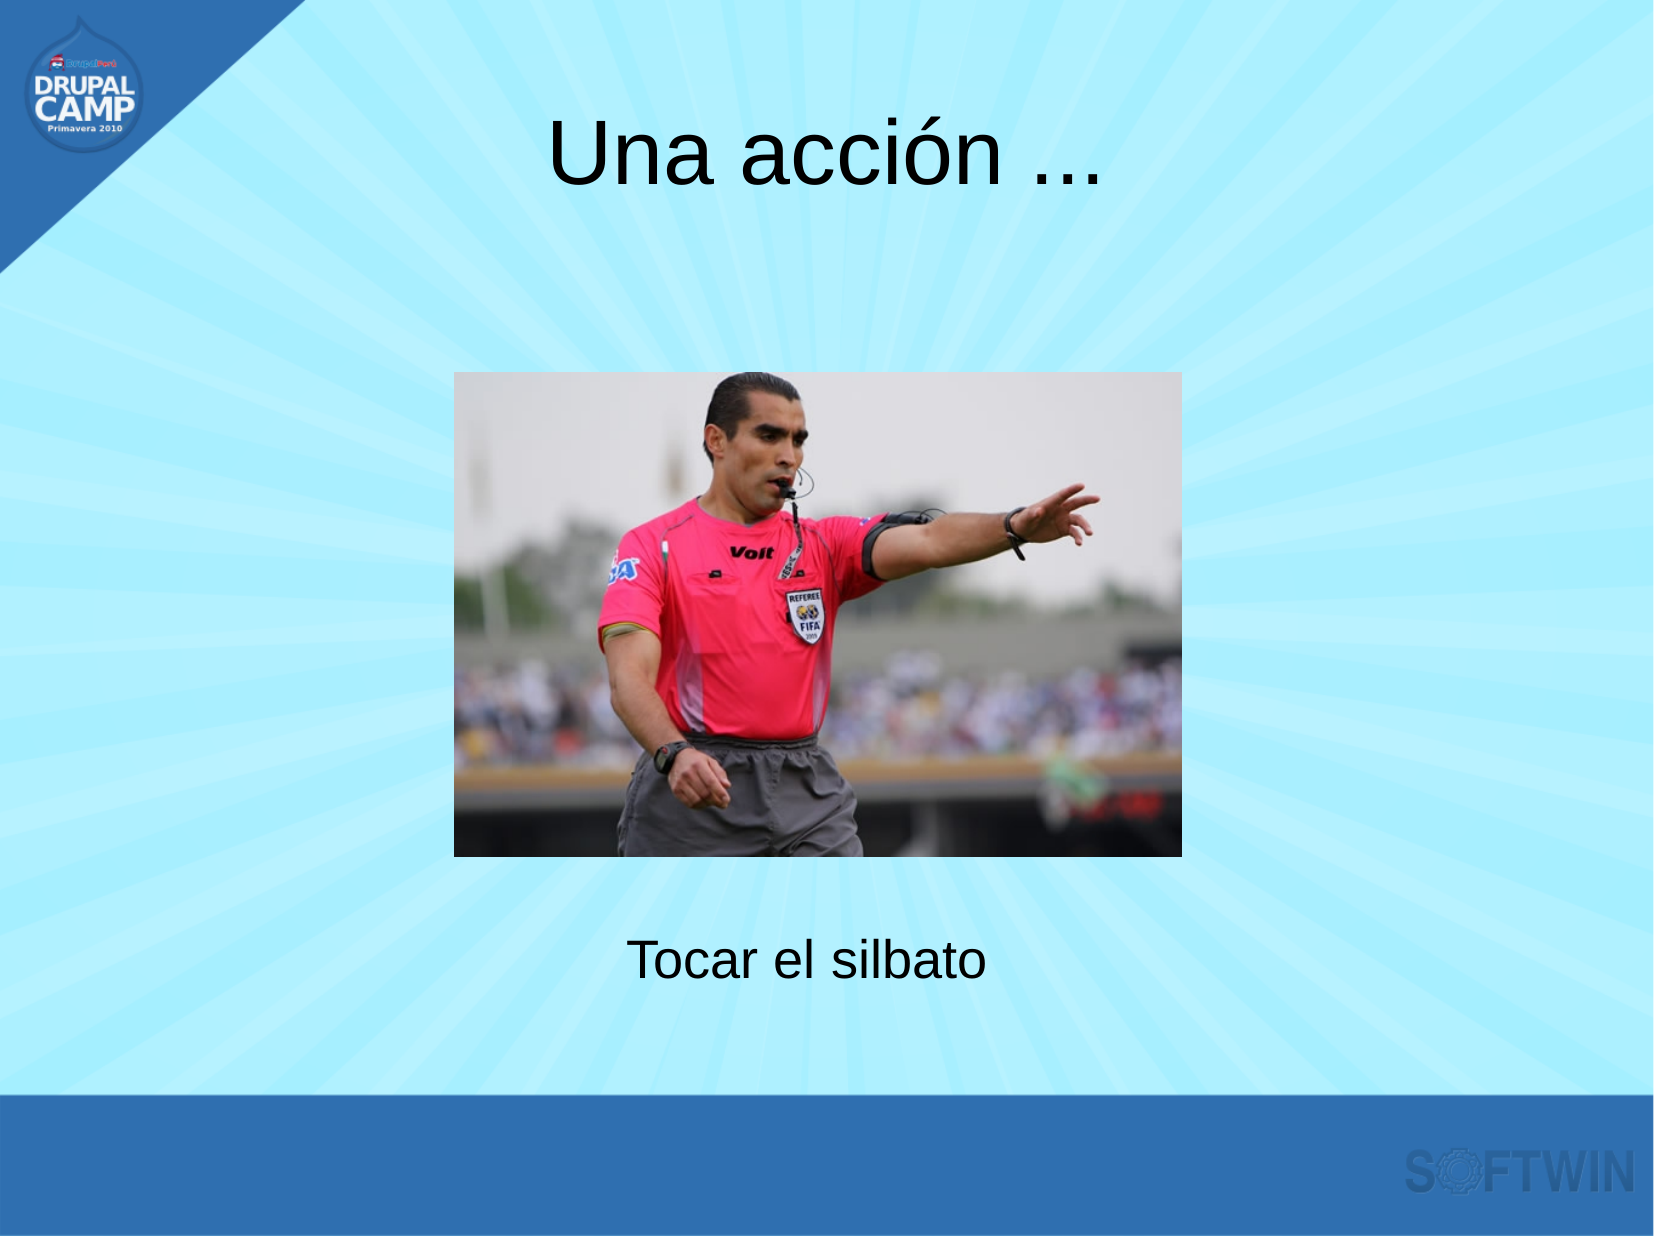

# Una acción ...
Tocar el silbato